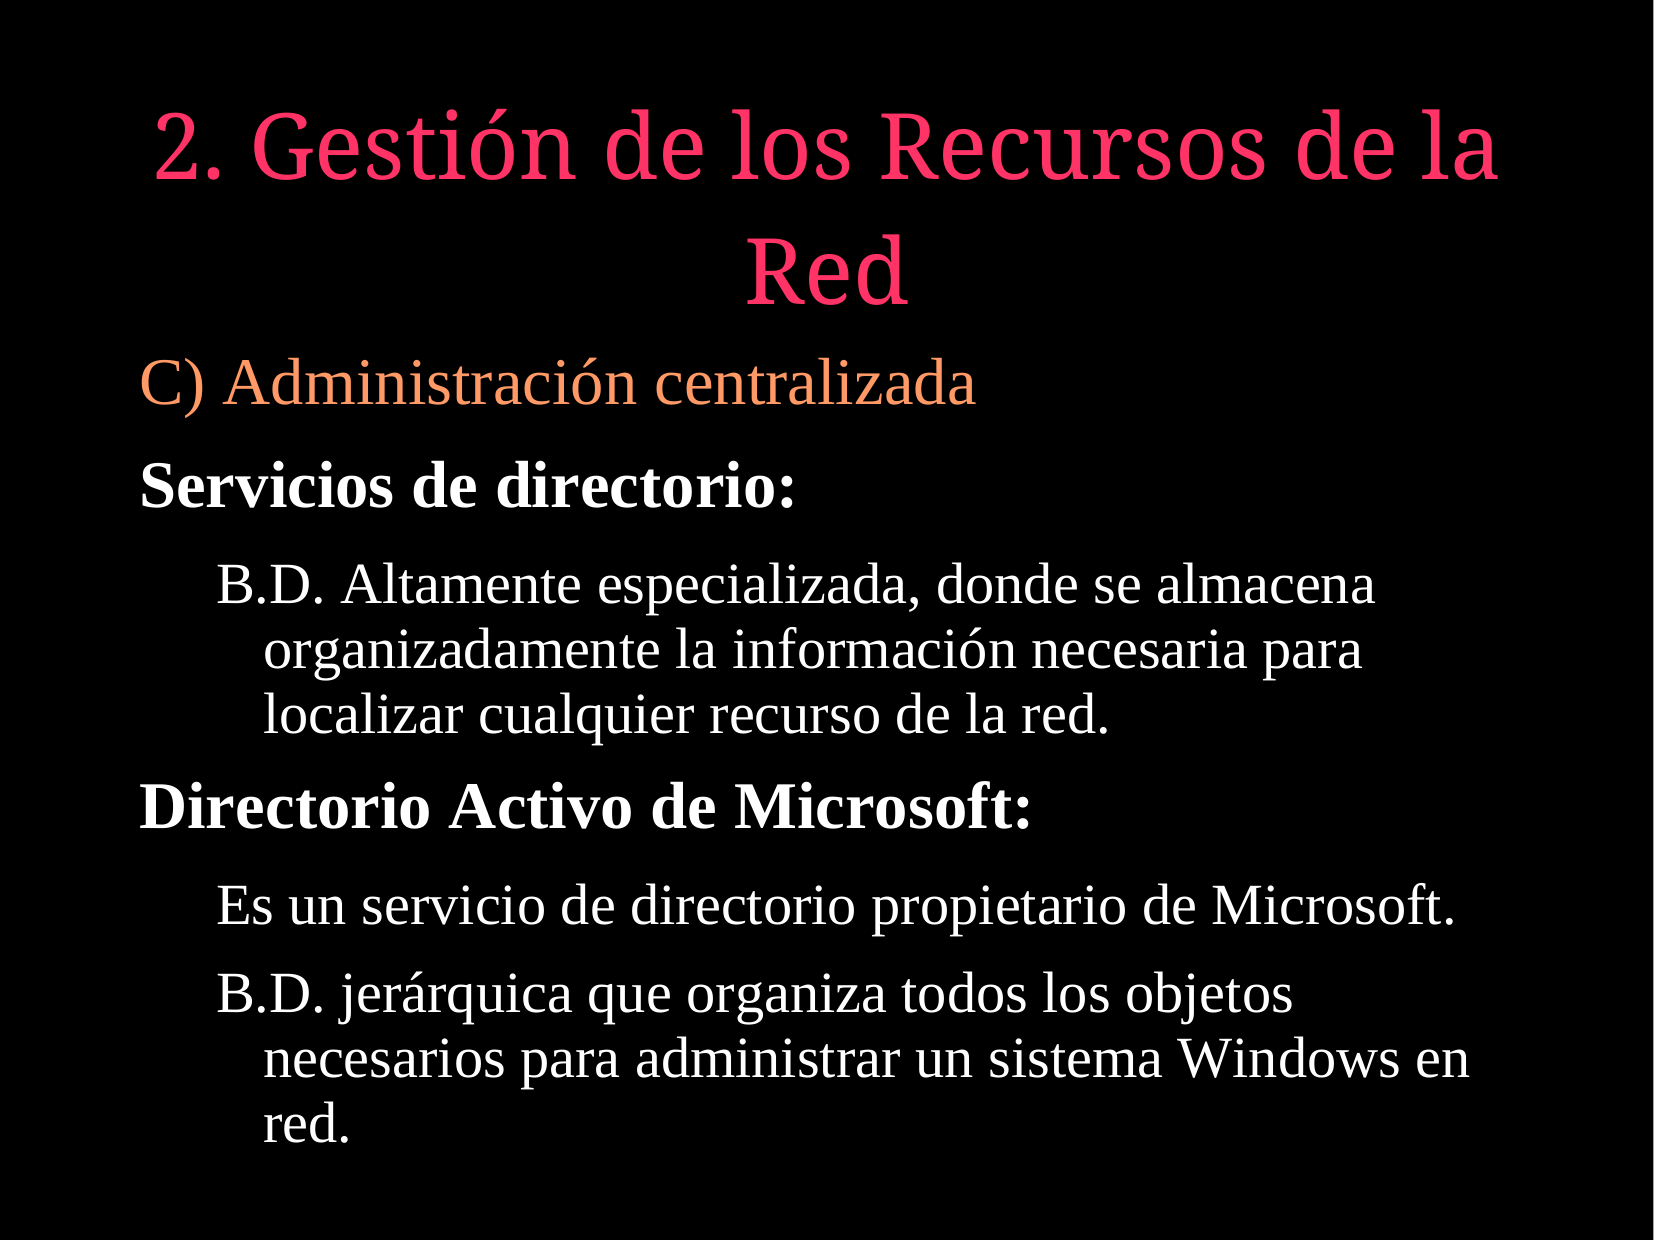

# 2. Gestión de los Recursos de la Red
C) Administración centralizada
Servicios de directorio:
B.D. Altamente especializada, donde se almacena organizadamente la información necesaria para localizar cualquier recurso de la red.
Directorio Activo de Microsoft:
Es un servicio de directorio propietario de Microsoft.
B.D. jerárquica que organiza todos los objetos necesarios para administrar un sistema Windows en red.